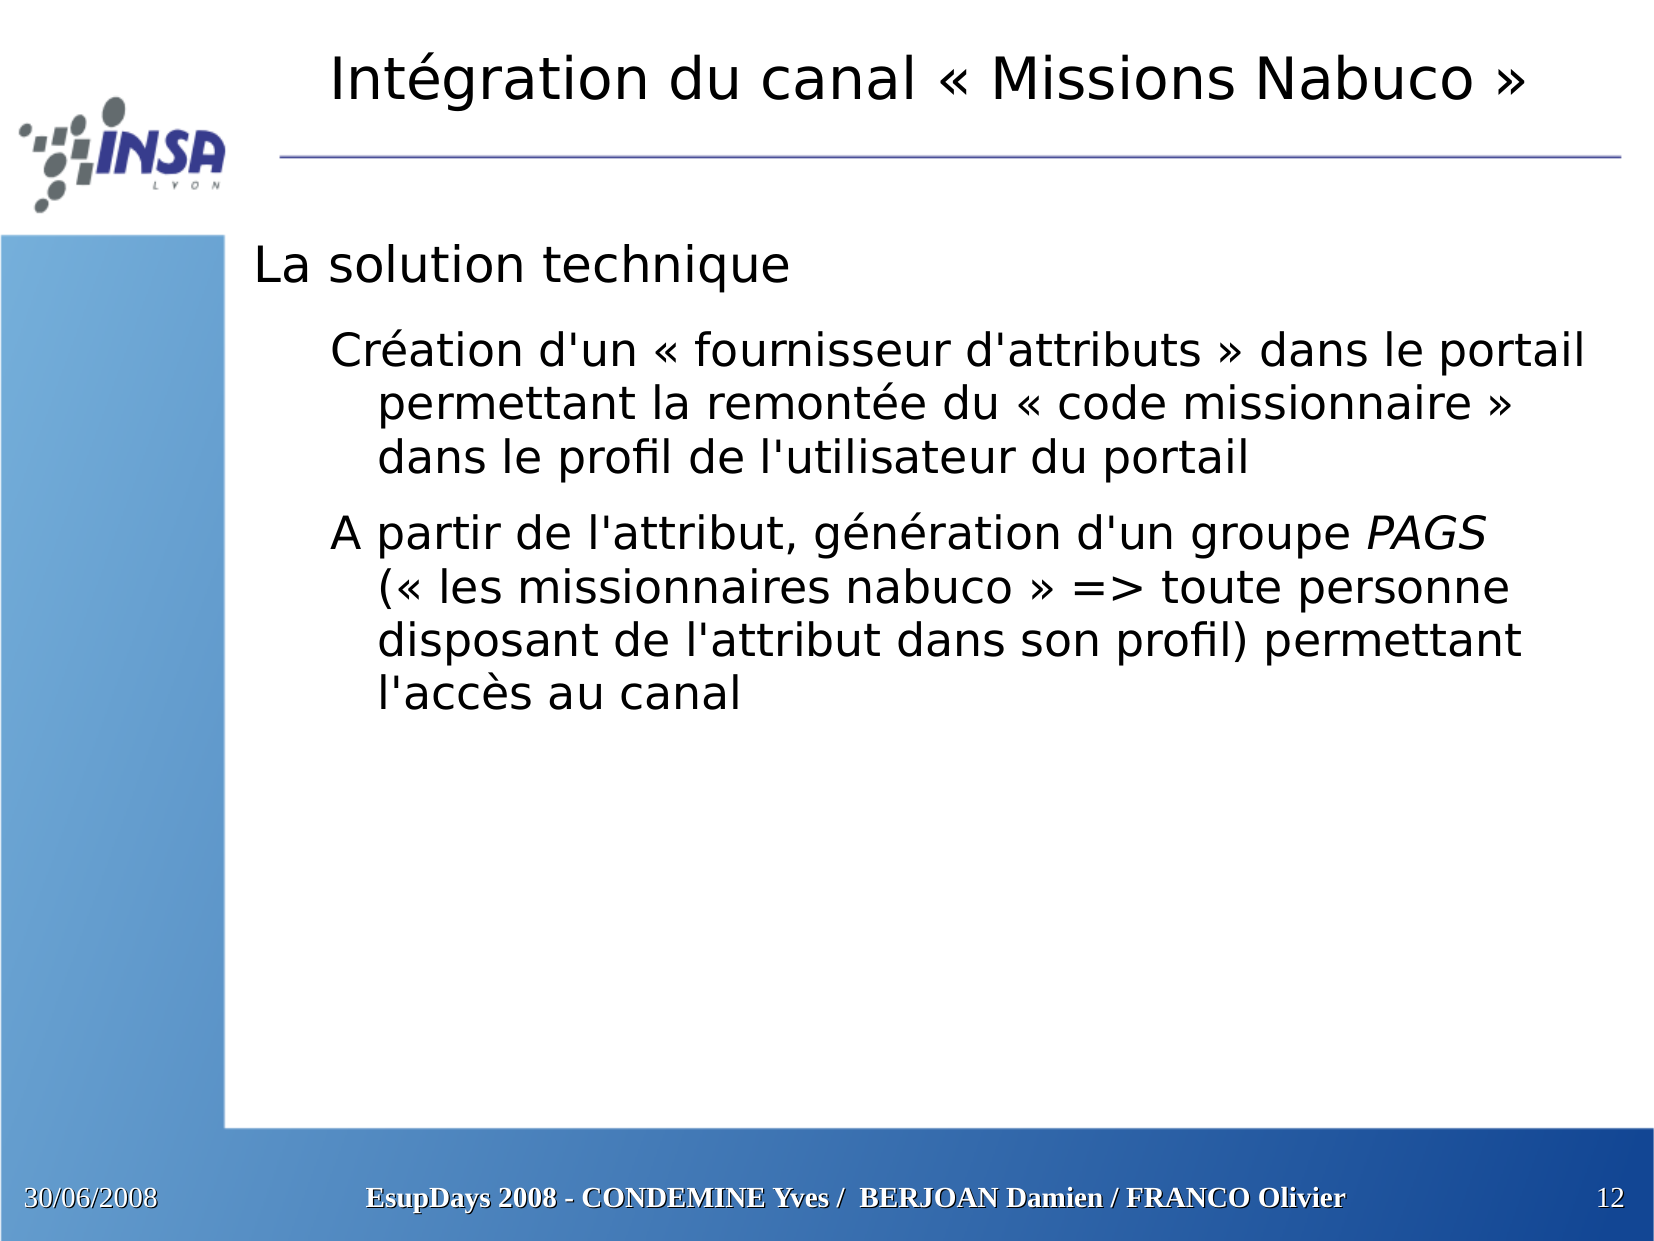

# Intégration du canal « Missions Nabuco »
La solution technique
Création d'un « fournisseur d'attributs » dans le portail permettant la remontée du « code missionnaire » dans le profil de l'utilisateur du portail
A partir de l'attribut, génération d'un groupe PAGS (« les missionnaires nabuco » => toute personne disposant de l'attribut dans son profil) permettant l'accès au canal
30/06/2008
EsupDays 2008 - CONDEMINE Yves / BERJOAN Damien / FRANCO Olivier
12